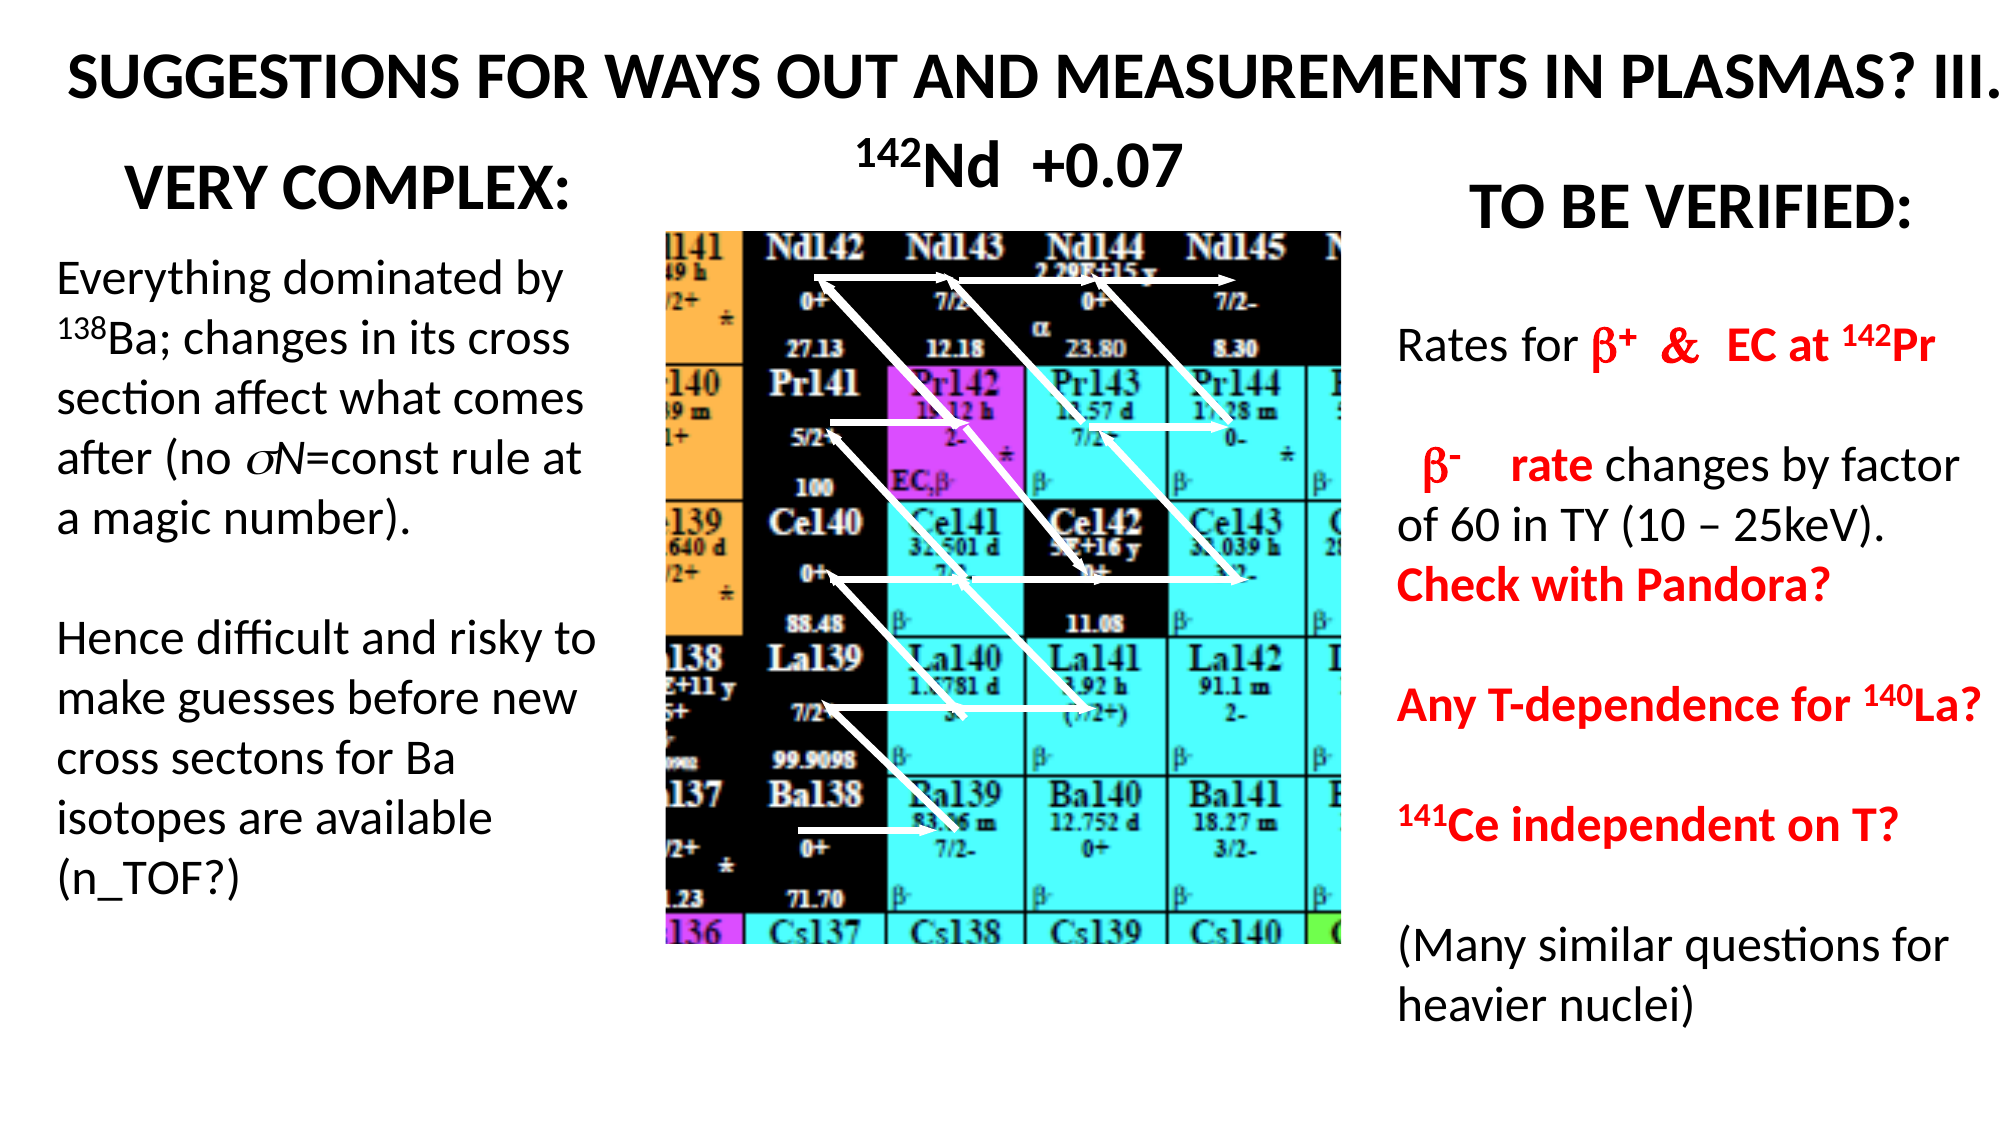

SUGGESTIONS FOR WAYS OUT AND MEASUREMENTS IN PLASMAS? III.
142Nd +0.07
VERY COMPLEX:
TO BE VERIFIED:
Everything dominated by 138Ba; changes in its cross section affect what comes after (no sN=const rule at a magic number).
Hence difficult and risky to make guesses before new cross sectons for Ba isotopes are available
(n_TOF?)
Rates for b+ & EC at 142Pr
 b- rate changes by factor of 60 in TY (10 – 25keV). Check with Pandora?
Any T-dependence for 140La?
141Ce independent on T?
(Many similar questions for heavier nuclei)